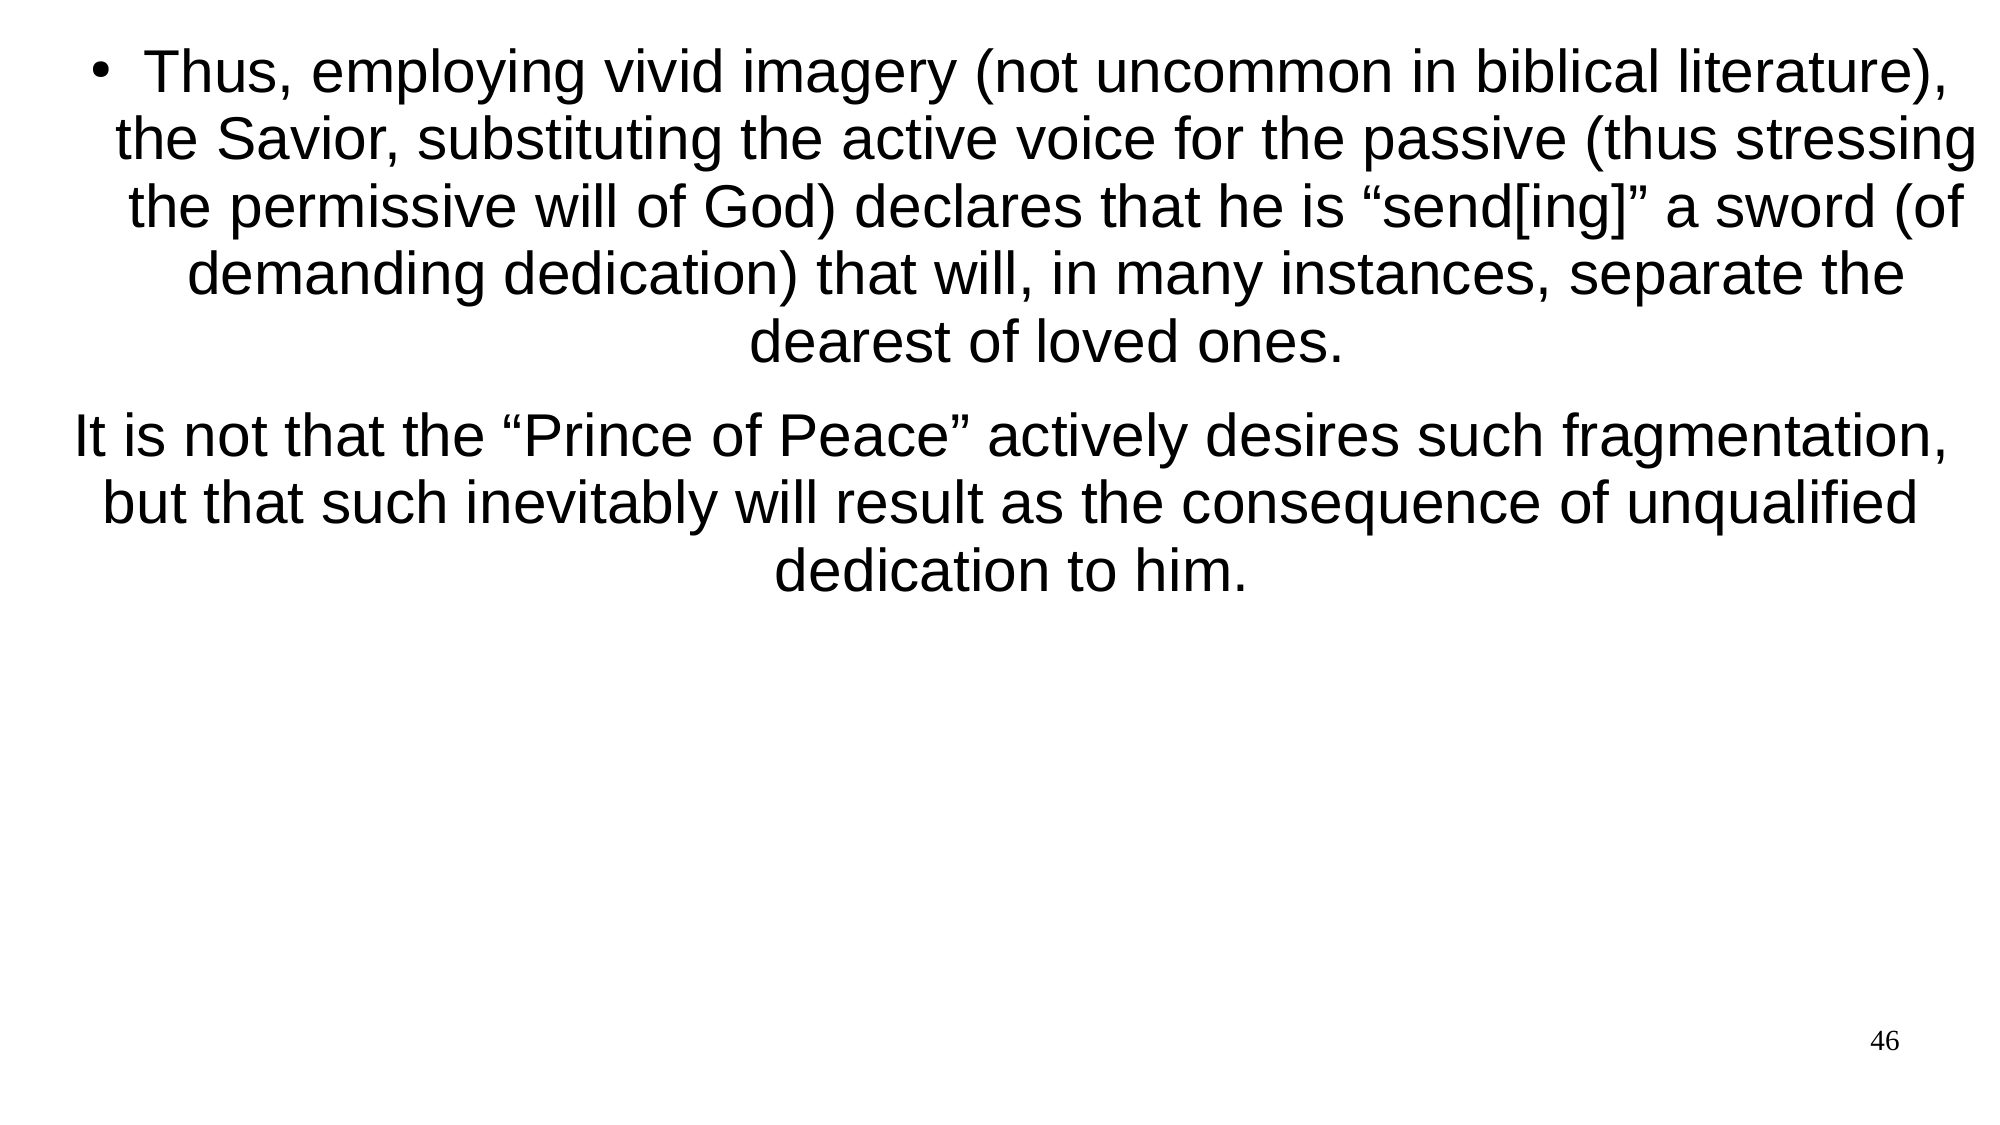

# Thus, employing vivid imagery (not uncommon in biblical literature), the Savior, substituting the active voice for the passive (thus stressing the permissive will of God) declares that he is “send[ing]” a sword (of demanding dedication) that will, in many instances, separate the dearest of loved ones.
It is not that the “Prince of Peace” actively desires such fragmentation, but that such inevitably will result as the consequence of unqualified dedication to him.
46